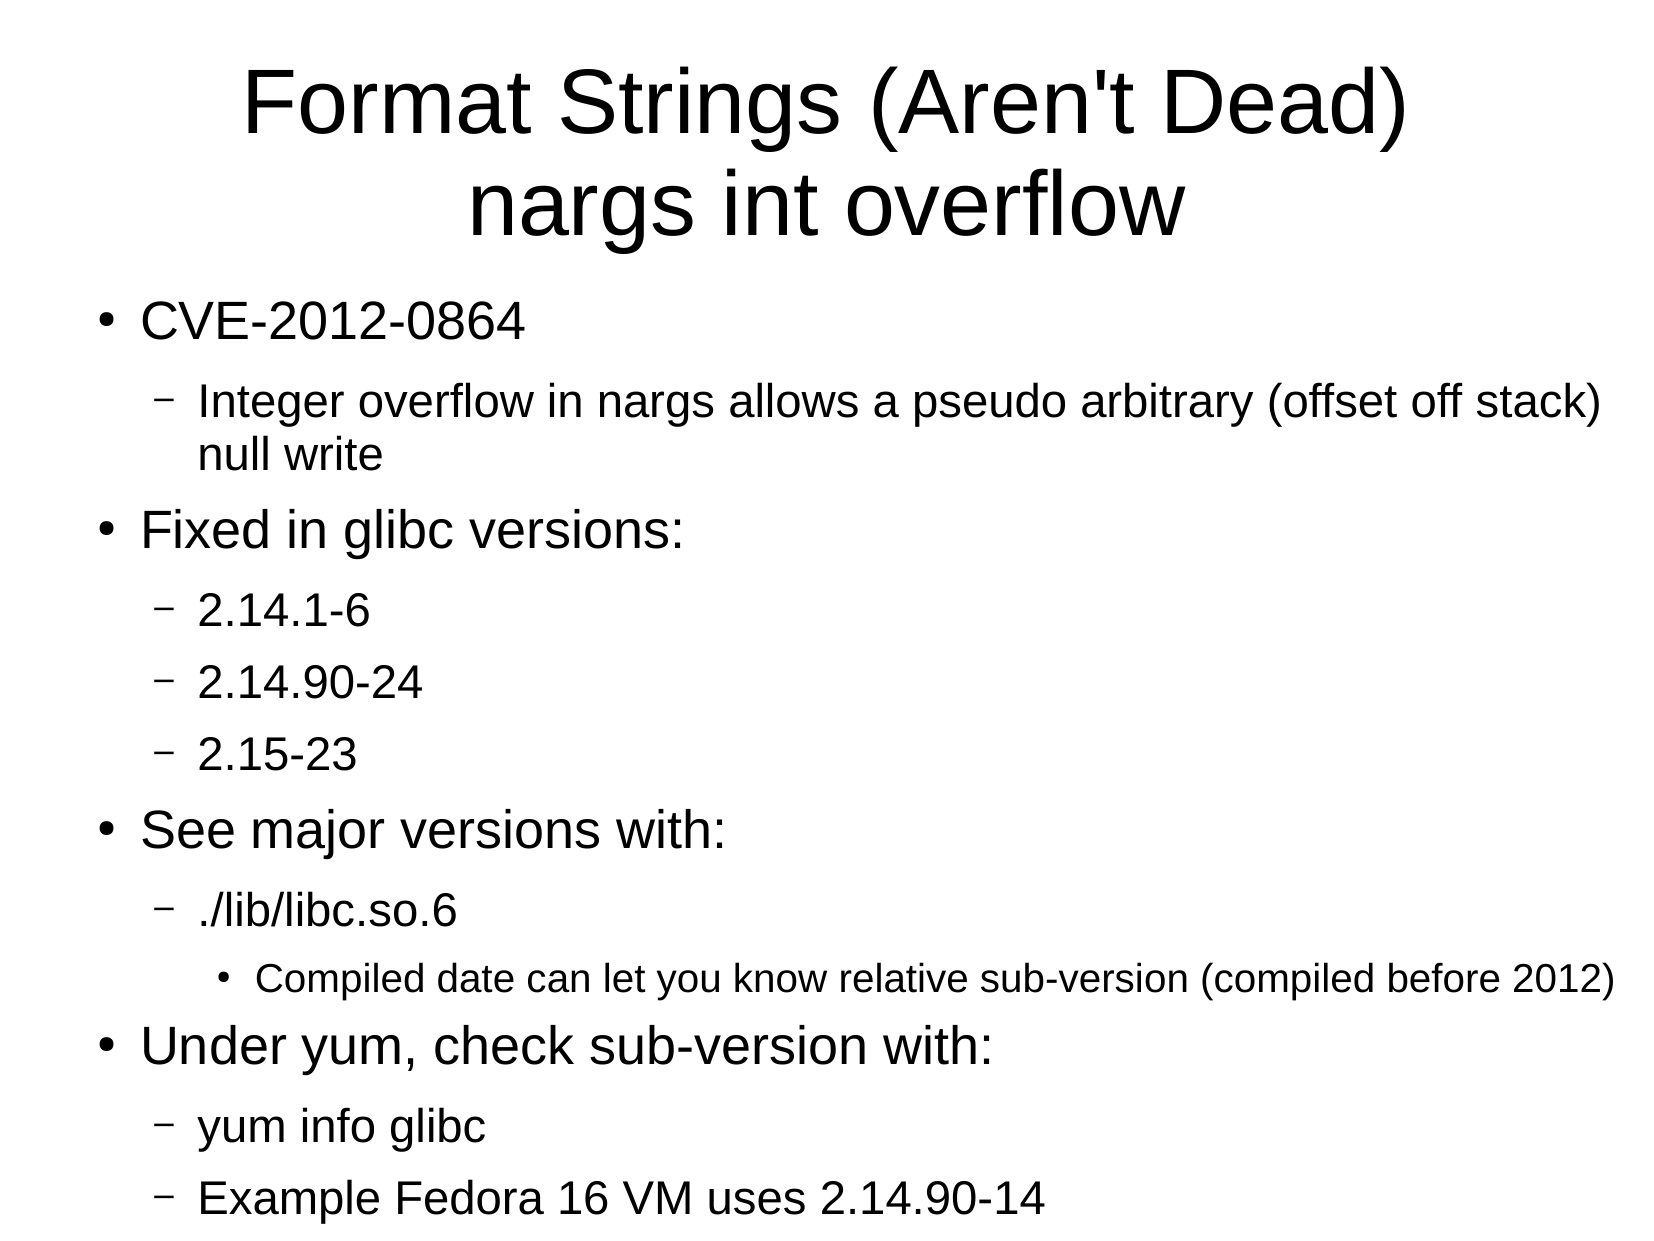

# Format Strings (Aren't Dead) nargs int overflow
CVE-2012-0864
Integer overflow in nargs allows a pseudo arbitrary (offset off stack) null write
Fixed in glibc versions:
2.14.1-6
2.14.90-24
2.15-23
See major versions with:
./lib/libc.so.6
Compiled date can let you know relative sub-version (compiled before 2012)
Under yum, check sub-version with:
yum info glibc
Example Fedora 16 VM uses 2.14.90-14